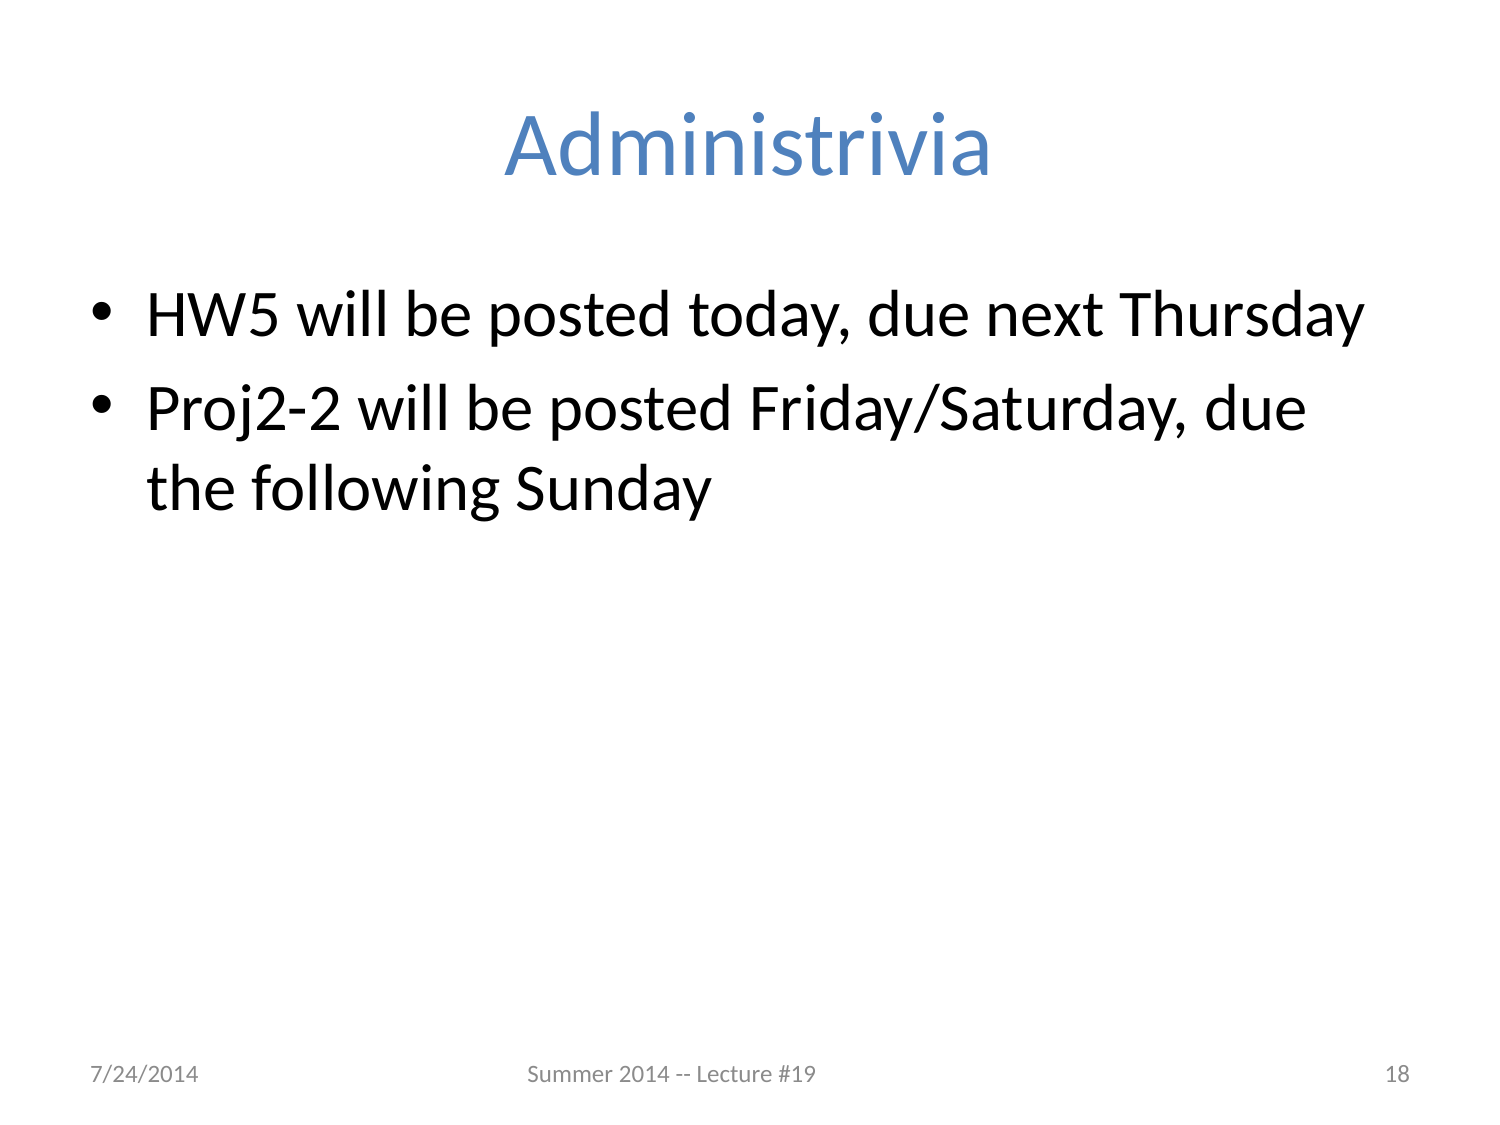

Administrivia
# HW5 will be posted today, due next Thursday
Proj2-2 will be posted Friday/Saturday, due the following Sunday
7/24/2014
Summer 2014 -- Lecture #19